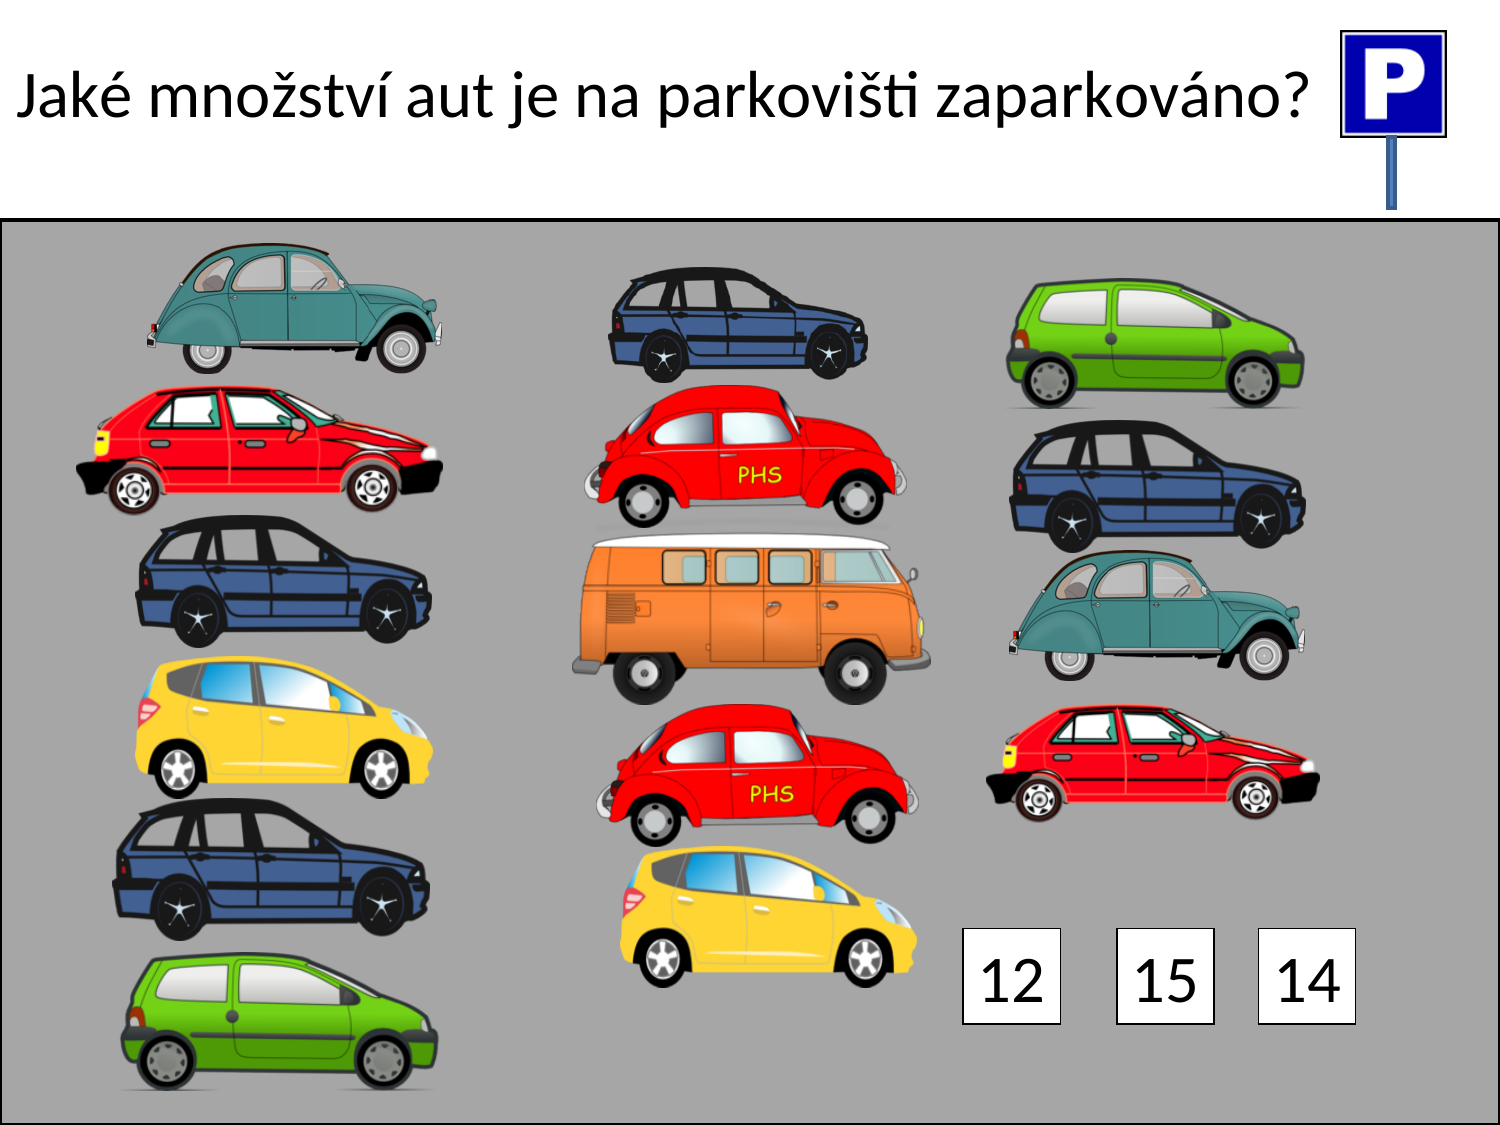

Jaké množství aut je na parkovišti zaparkováno?
12
15
14